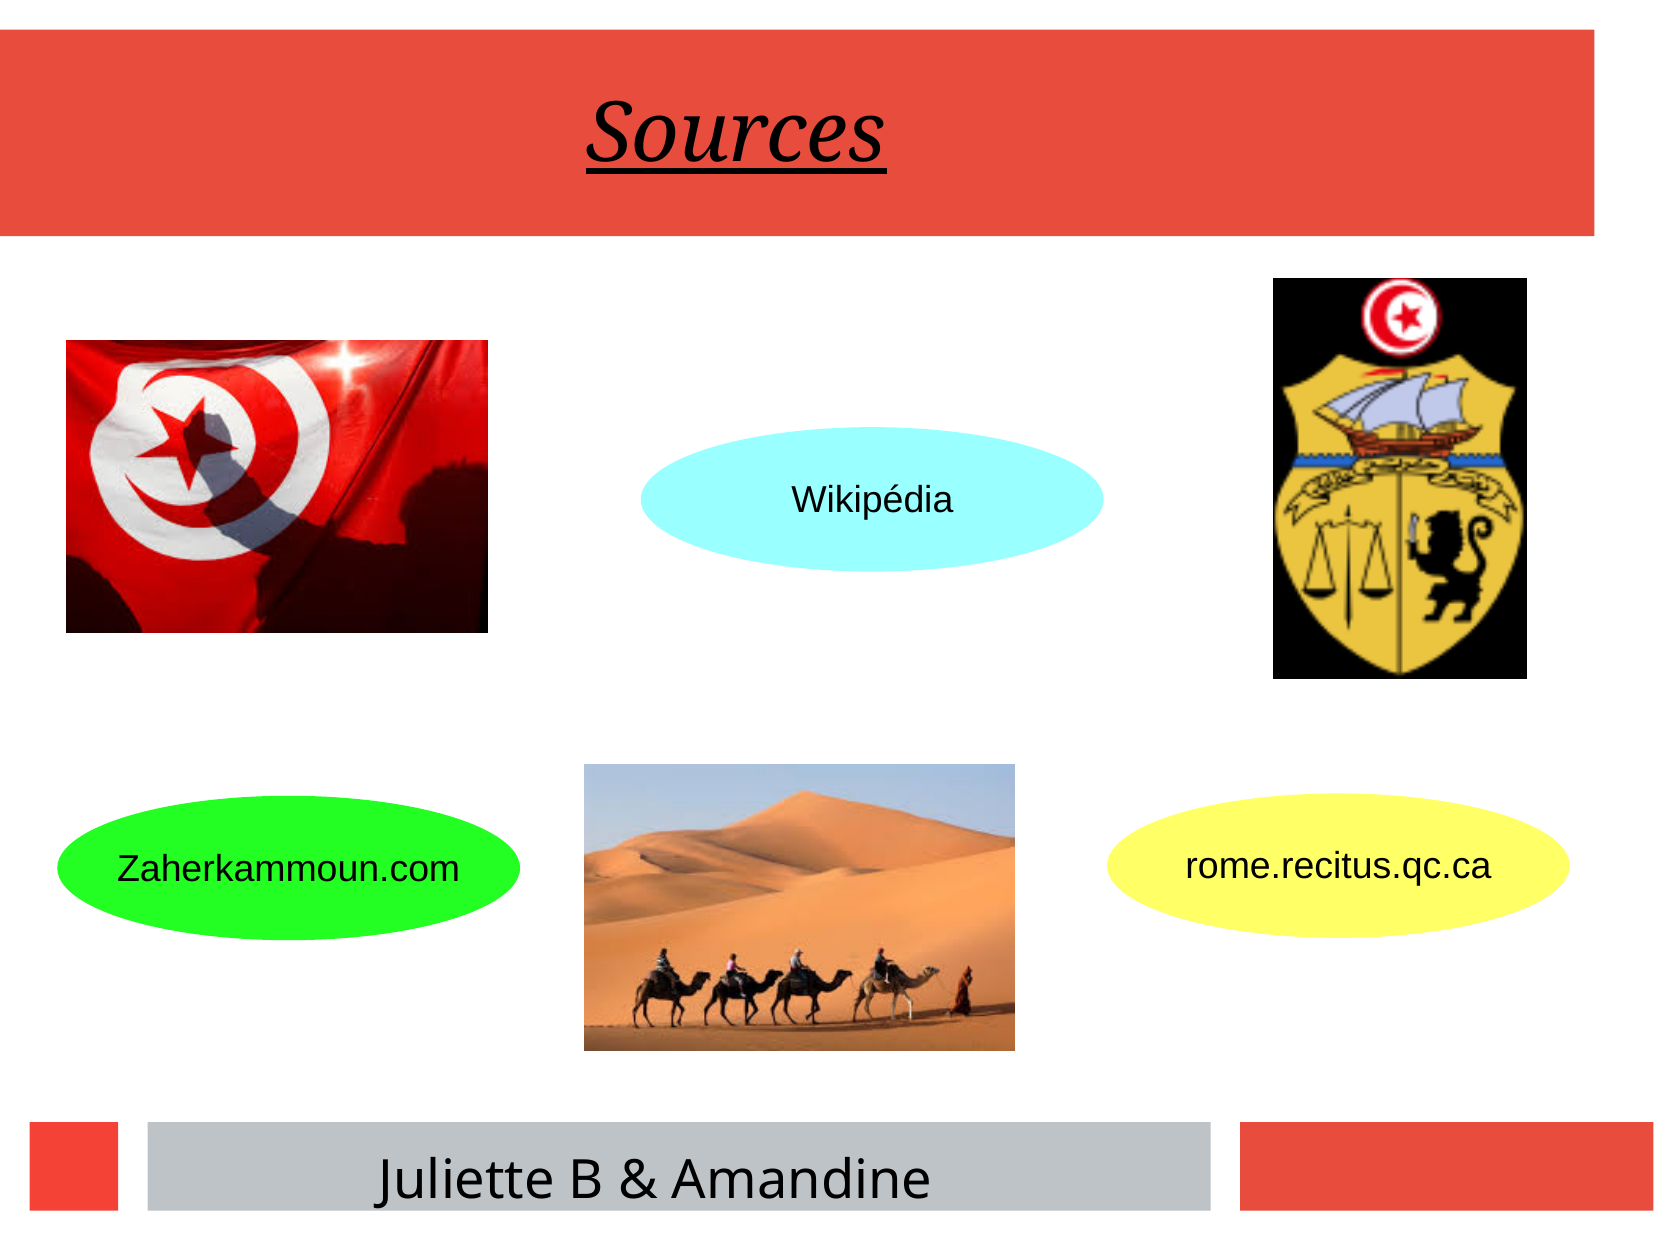

Sources
Wikipédia
rome.recitus.qc.ca
Zaherkammoun.com
Juliette B & Amandine